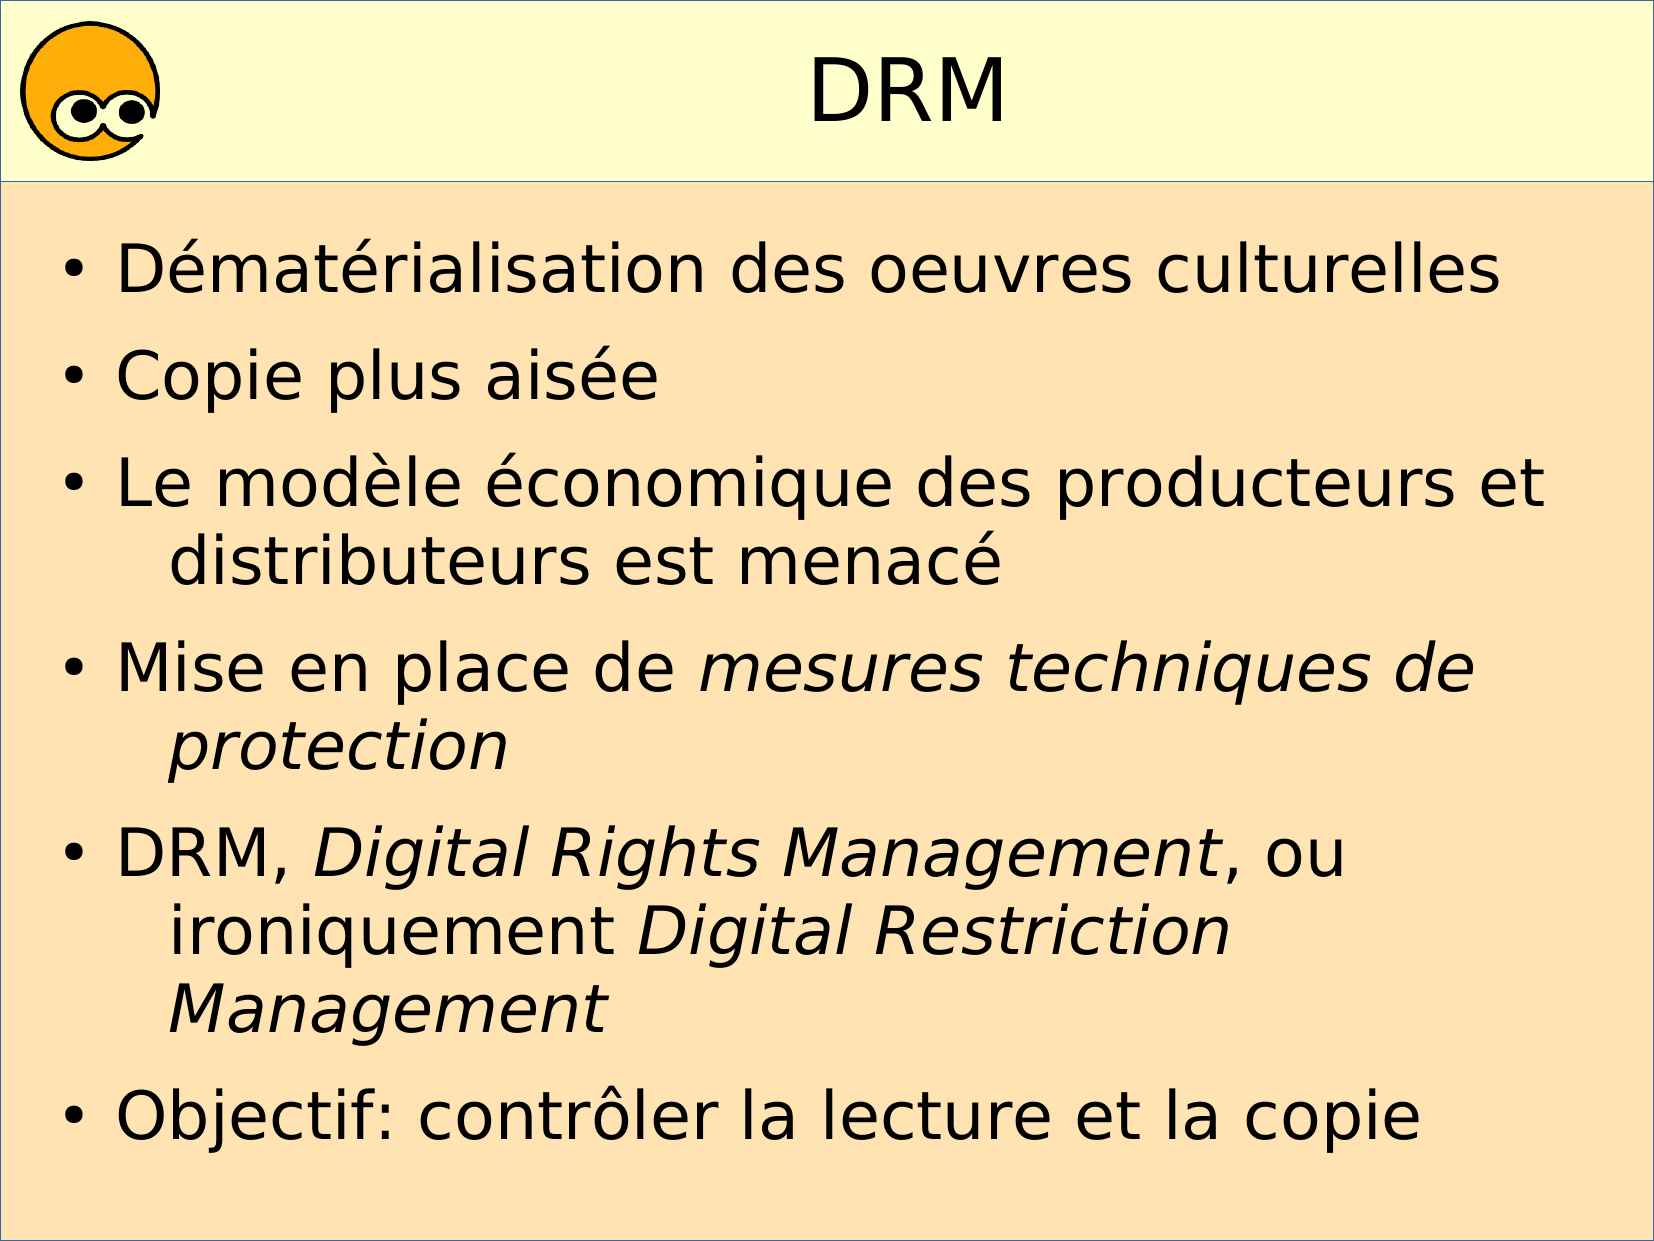

# DRM
Dématérialisation des oeuvres culturelles
Copie plus aisée
Le modèle économique des producteurs et distributeurs est menacé
Mise en place de mesures techniques de protection
DRM, Digital Rights Management, ou ironiquement Digital Restriction Management
Objectif: contrôler la lecture et la copie